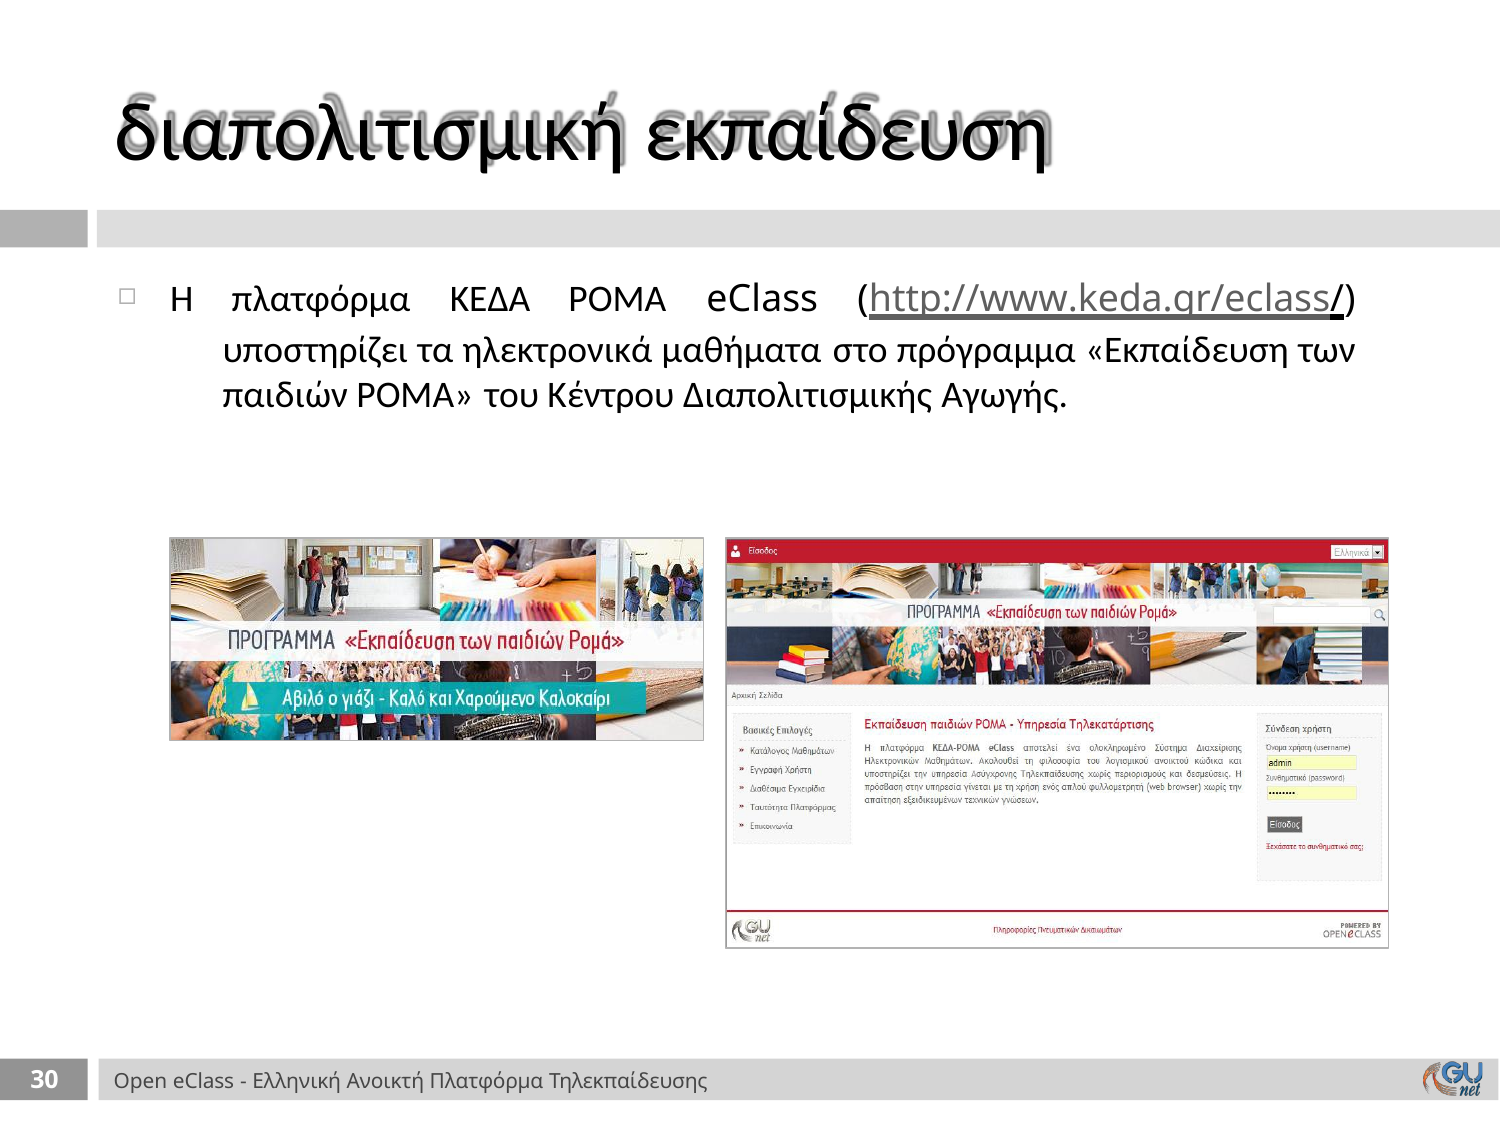

# διαπολιτισμική εκπαίδευση
Η πλατφόρμα ΚΕΔΑ ΡΟΜΑ eClass (http://www.keda.gr/eclass/) υποστηρίζει τα ηλεκτρονικά μαθήματα στο πρόγραμμα «Εκπαίδευση των παιδιών ΡΟΜΑ» του Κέντρου Διαπολιτισμικής Αγωγής.
30
Open eClass - Ελληνική Ανοικτή Πλατφόρμα Τηλεκπαίδευσης